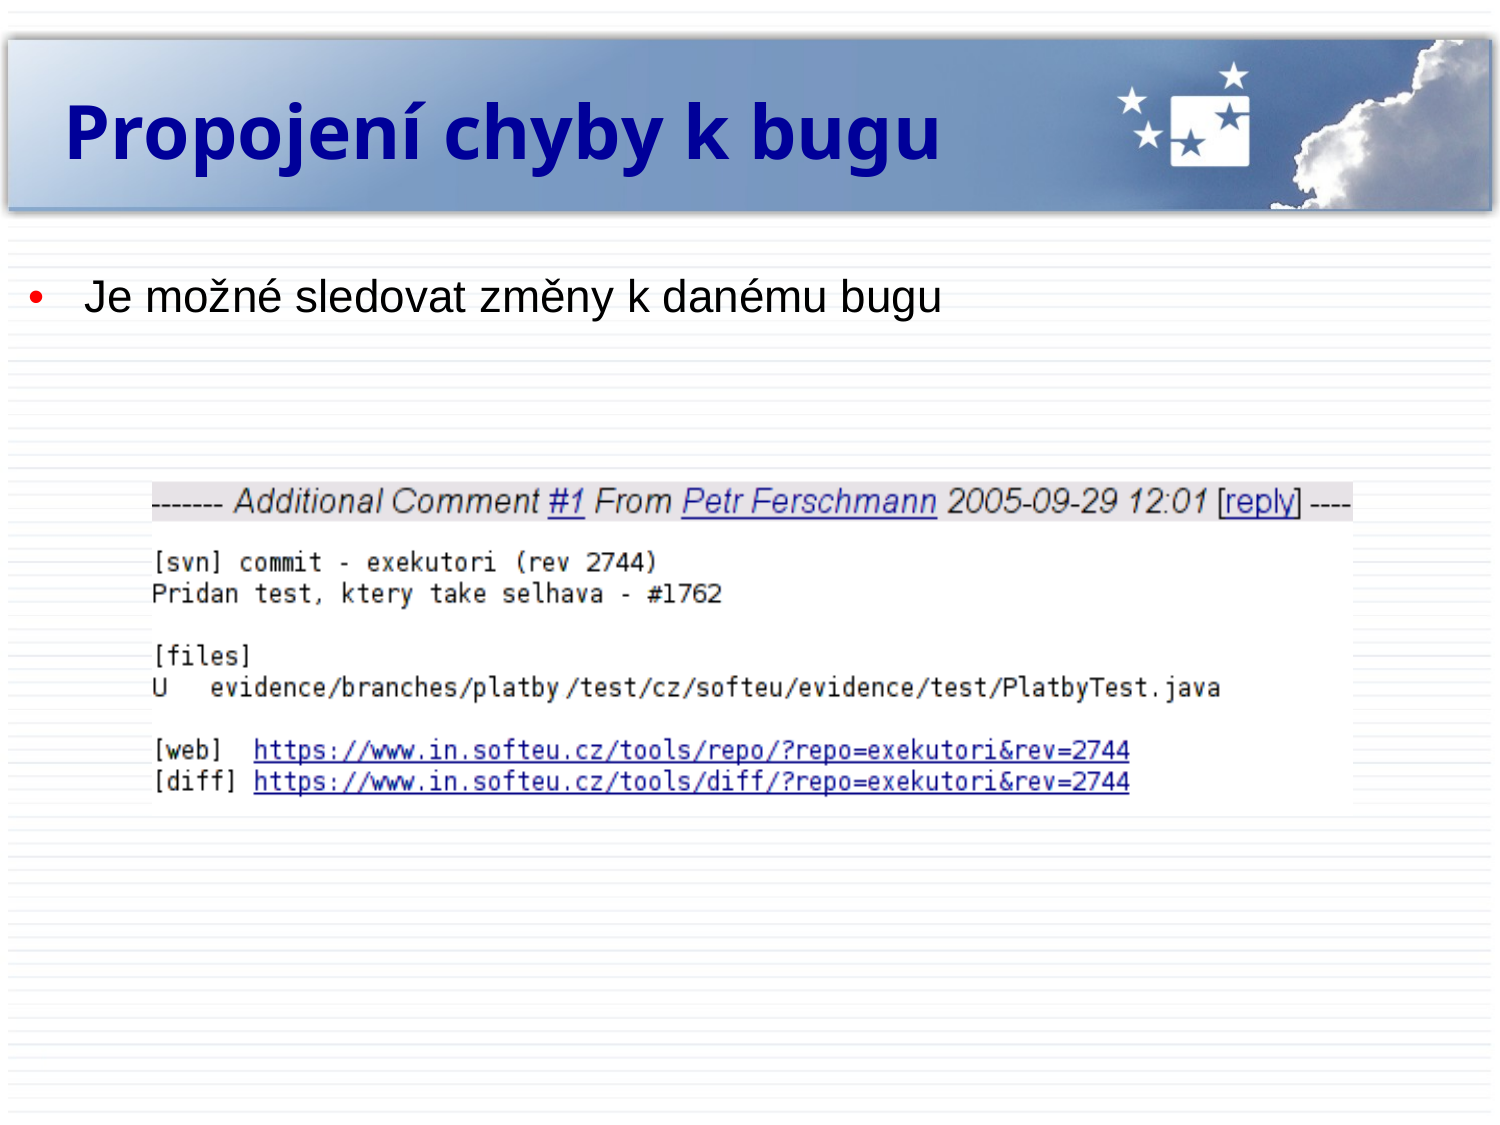

# Propojení chyby k bugu
Je možné sledovat změny k danému bugu